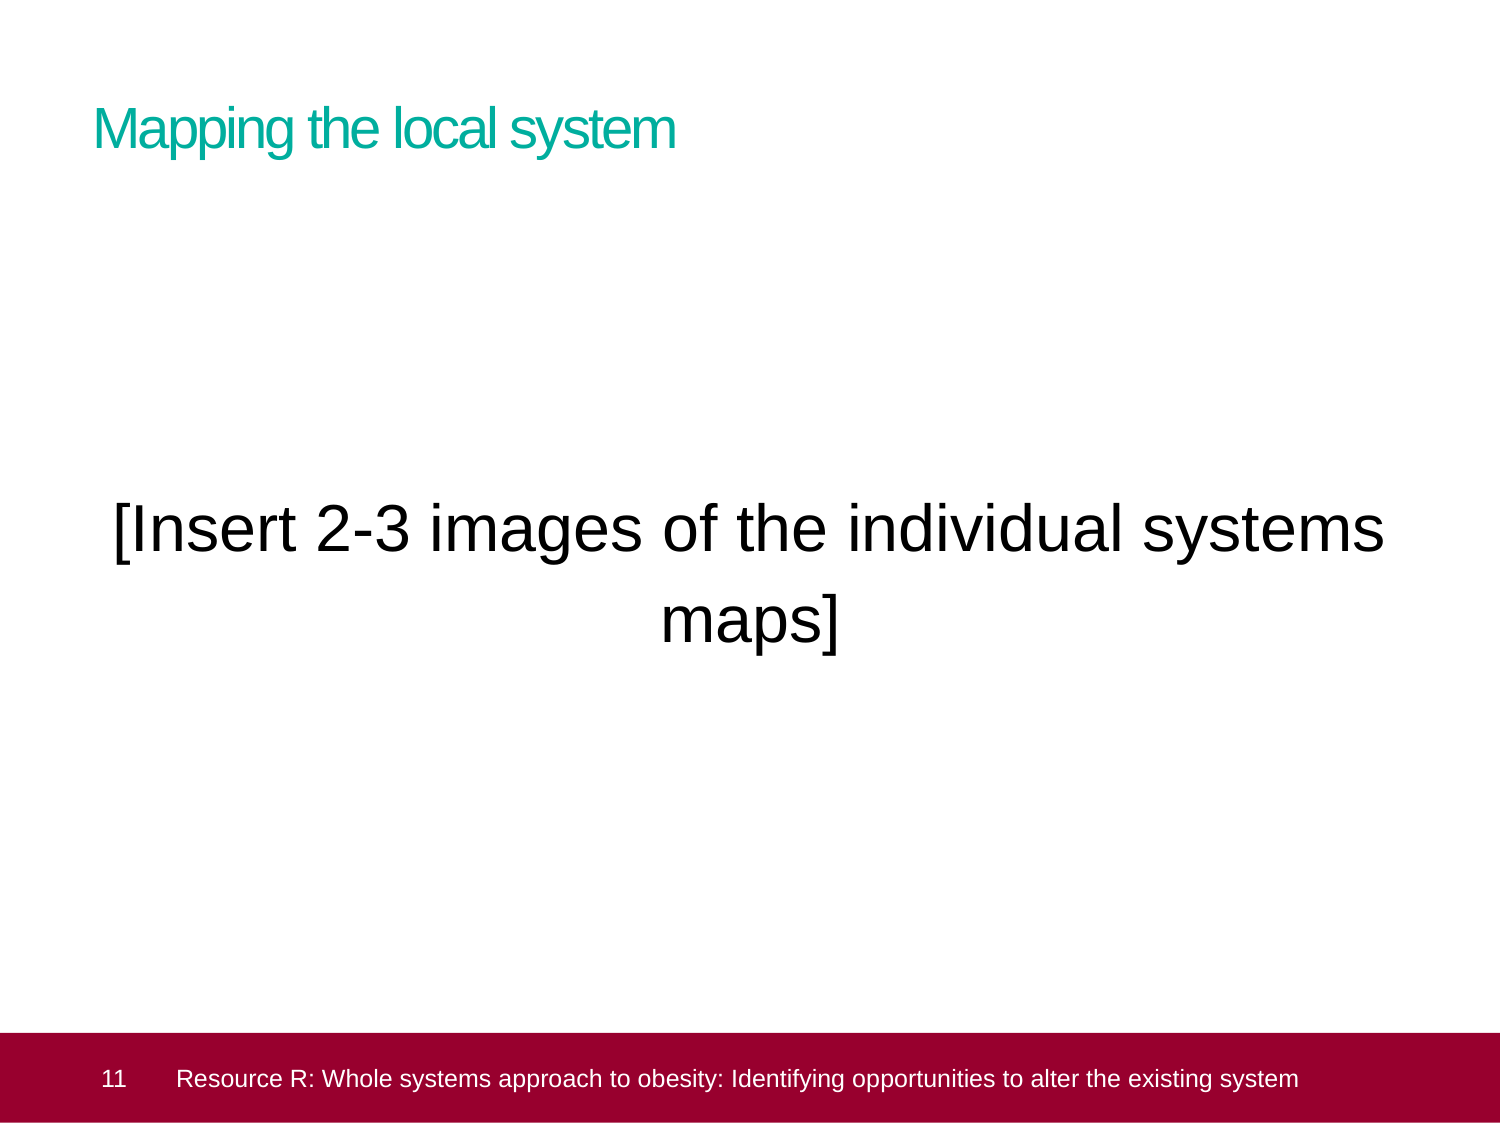

Mapping the local system
# [Insert 2-3 images of the individual systems maps]
 10
Resource R: Whole systems approach to obesity: Identifying opportunities to alter the existing system